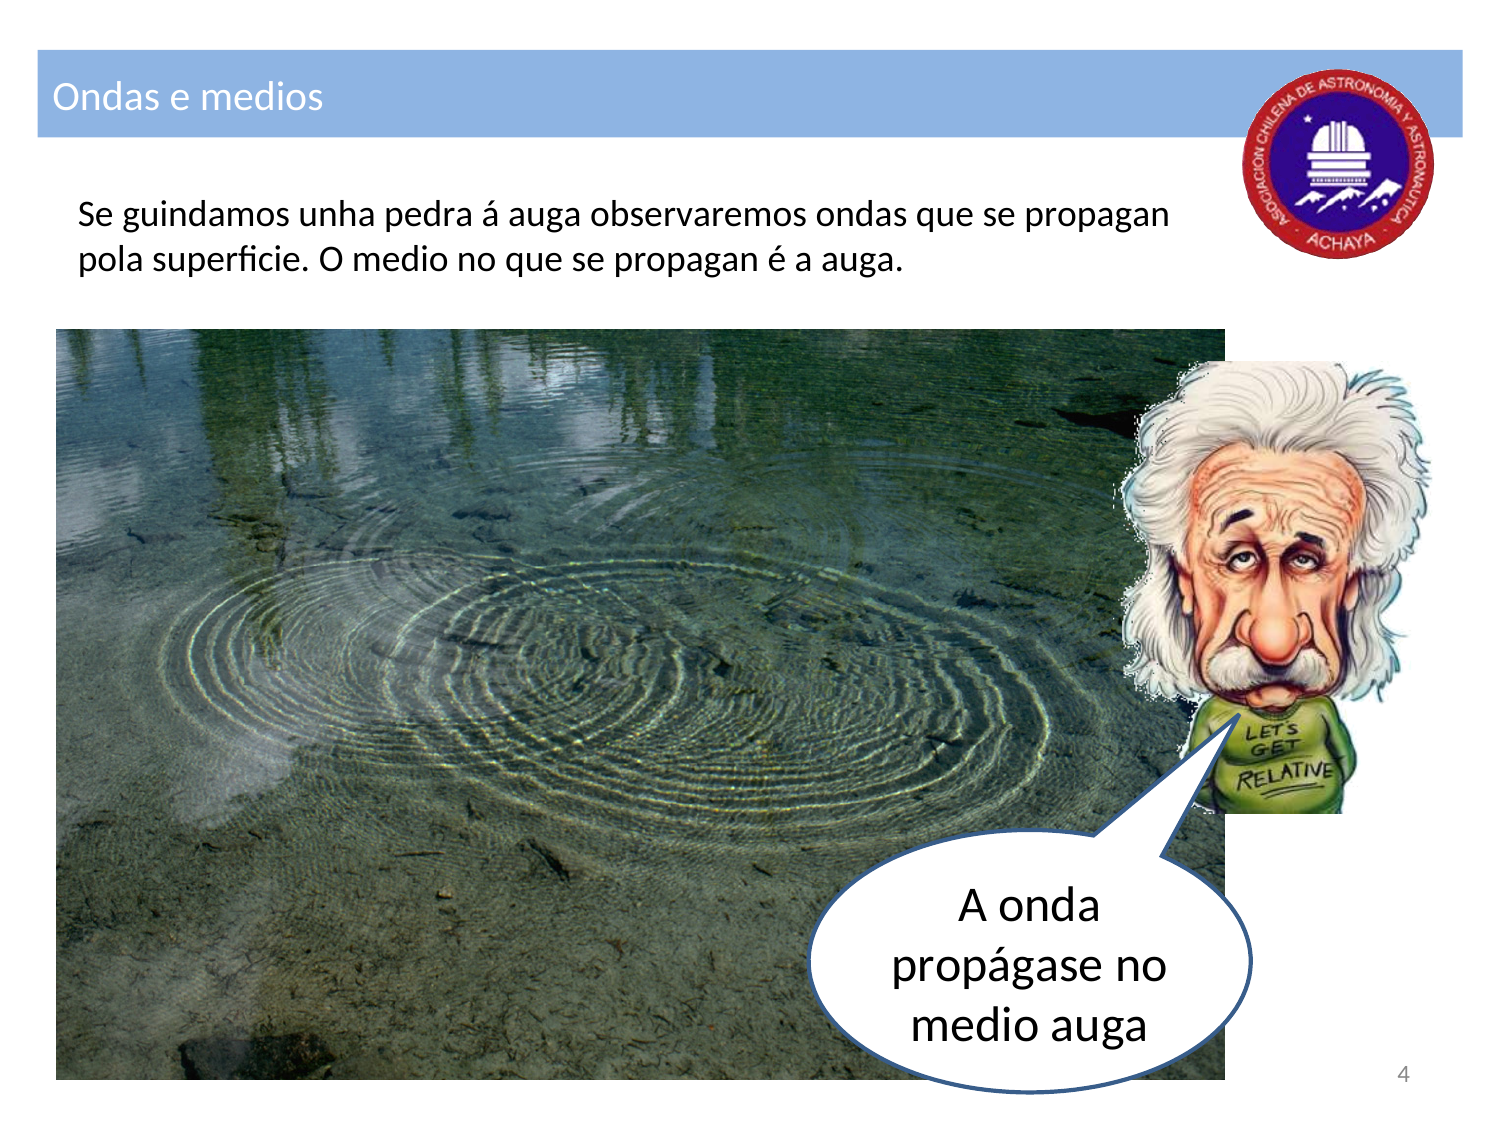

Ondas e medios
Se guindamos unha pedra á auga observaremos ondas que se propagan
pola superficie. O medio no que se propagan é a auga.
A onda propágase no medio auga